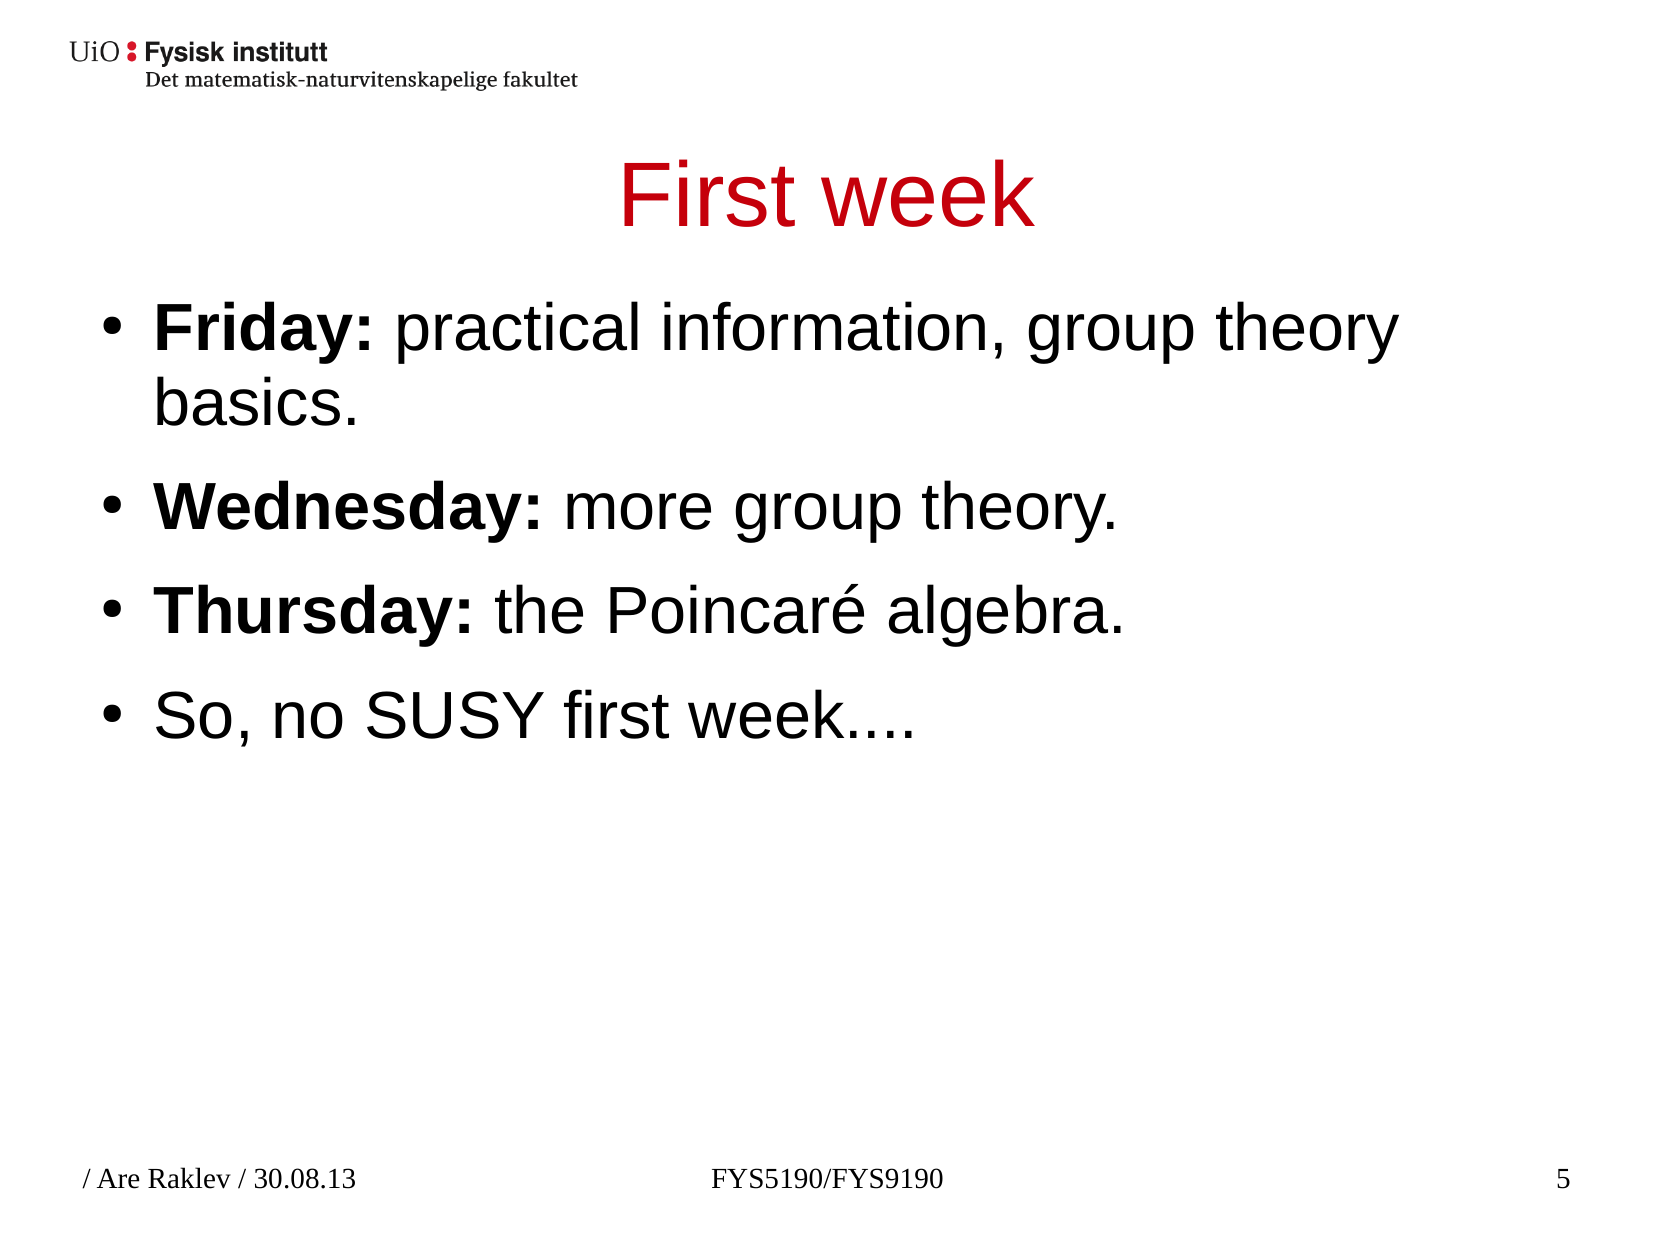

# First week
Friday: practical information, group theory basics.
Wednesday: more group theory.
Thursday: the Poincaré algebra.
So, no SUSY first week....
/ Are Raklev / 30.08.13
FYS5190/FYS9190
5